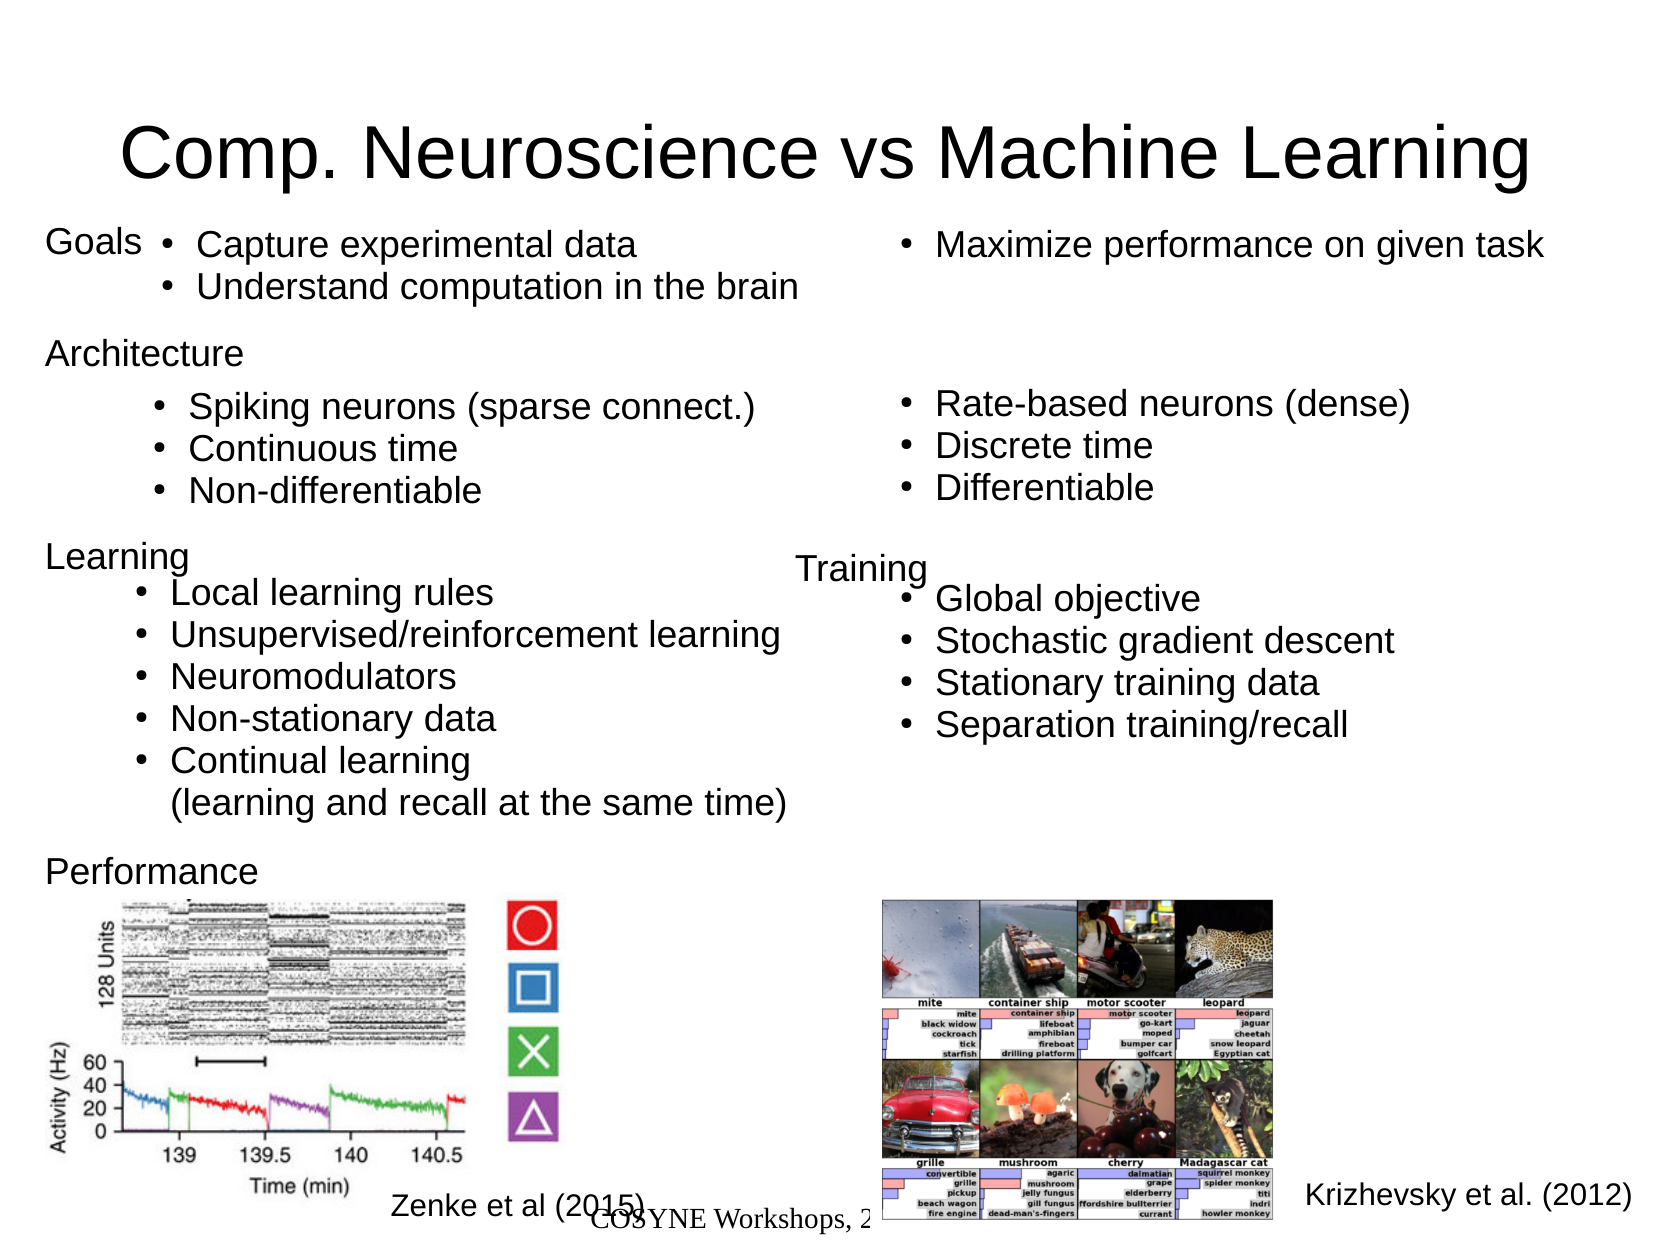

# Comp. Neuroscience vs Machine Learning
Goals
Maximize performance on given task
Capture experimental data
Understand computation in the brain
Architecture
Rate-based neurons (dense)
Discrete time
Differentiable
Spiking neurons (sparse connect.)
Continuous time
Non-differentiable
Learning
Training
Local learning rules
Unsupervised/reinforcement learning
Neuromodulators
Non-stationary data
Continual learning
(learning and recall at the same time)
Global objective
Stochastic gradient descent
Stationary training data
Separation training/recall
Performance
Krizhevsky et al. (2012)
Zenke et al (2015)
COSYNE Workshops, 2017 - fzenke.net